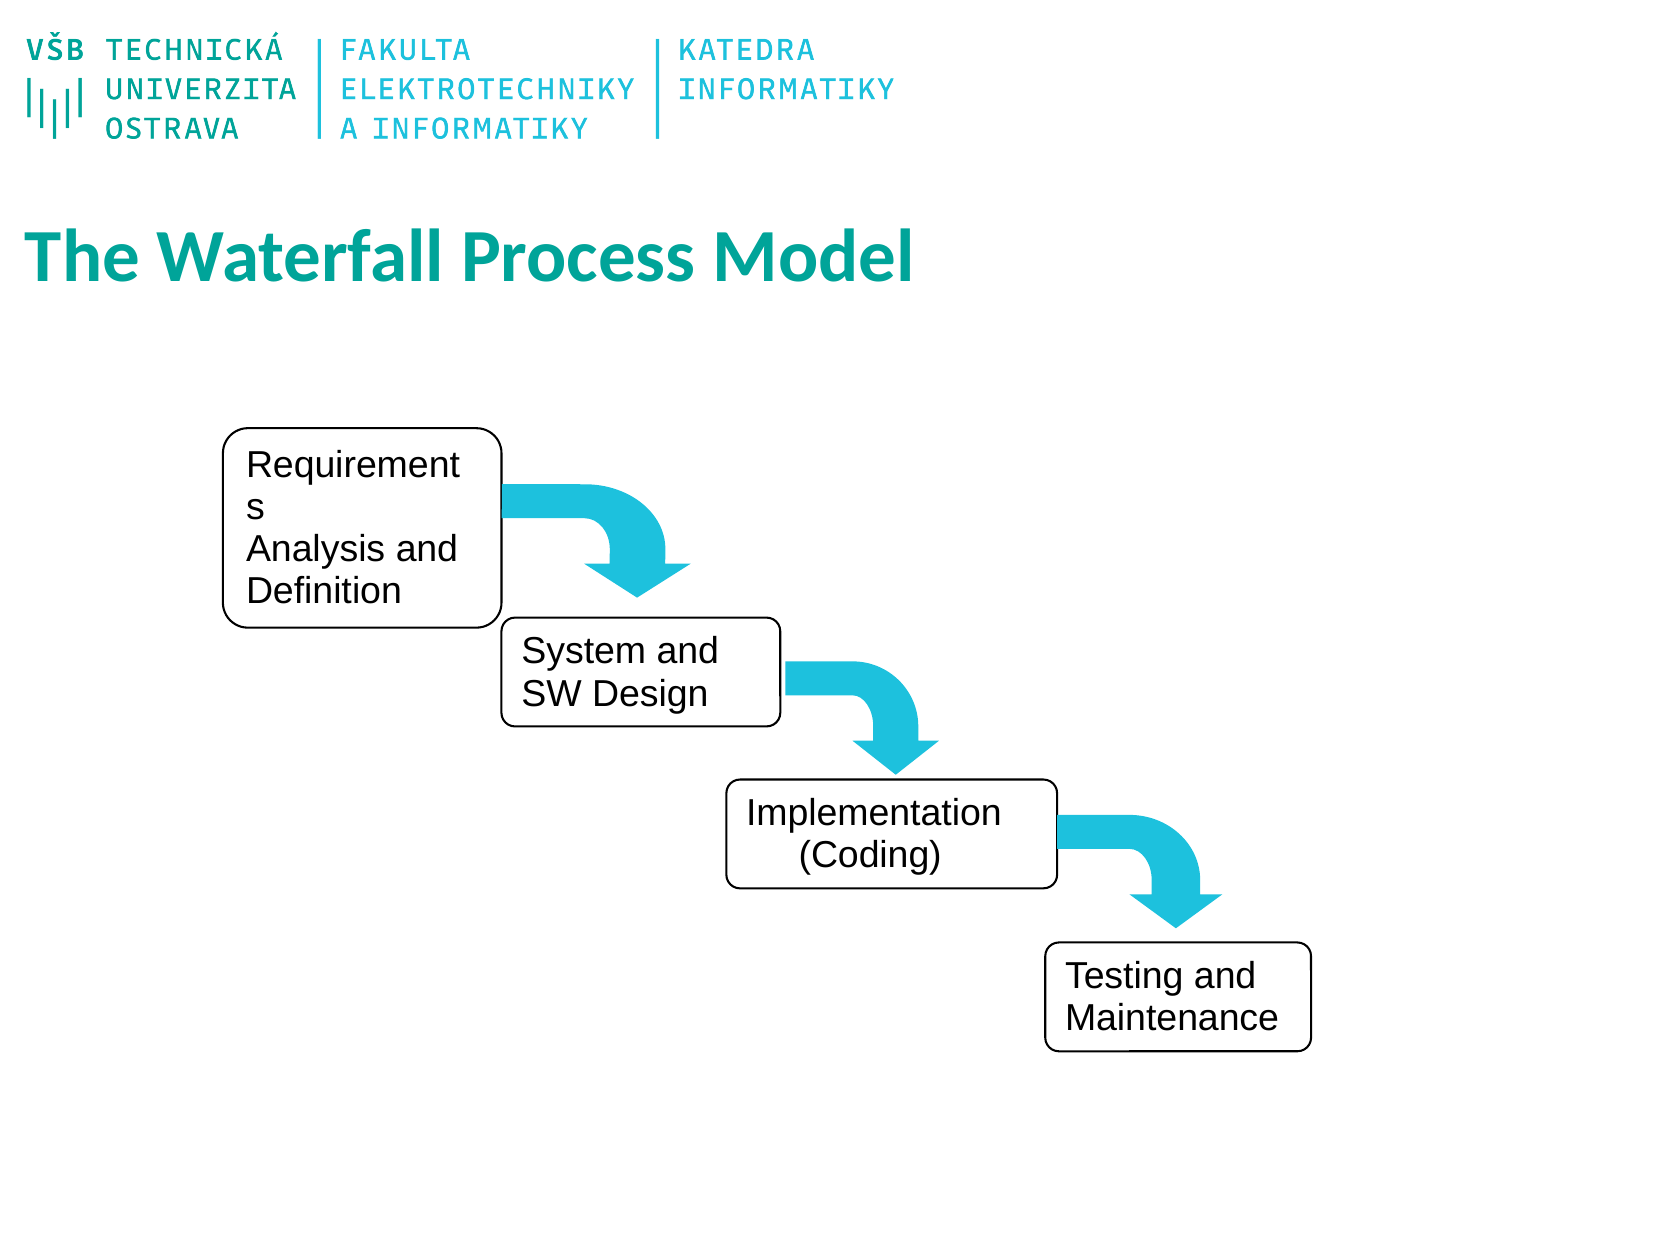

# The Waterfall Process Model
Requirements
Analysis and
Definition
System and
SW Design
Implementation
 (Coding)
Testing and
Maintenance